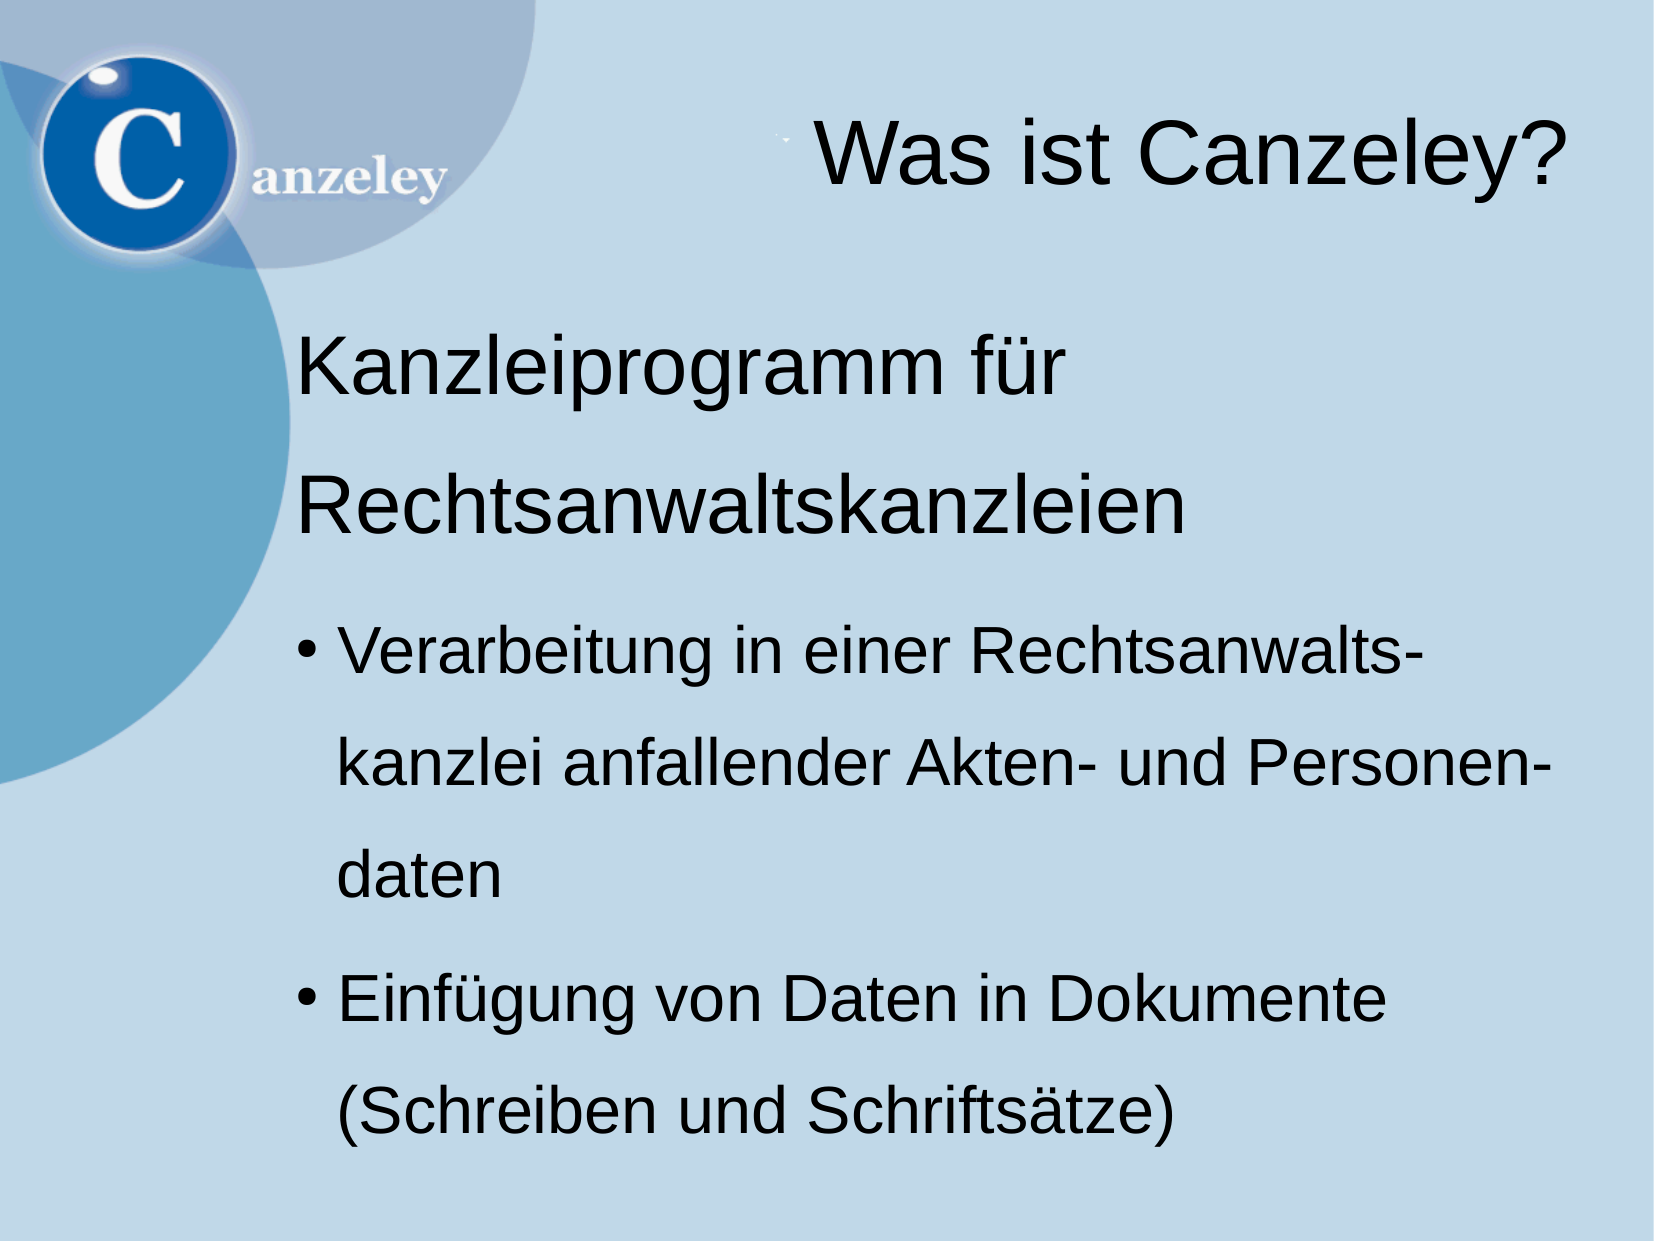

# Was ist Canzeley?
Kanzleiprogramm für Rechtsanwaltskanzleien
 Verarbeitung in einer Rechtsanwalts-kanzlei anfallender Akten- und Personen-daten
 Einfügung von Daten in Dokumente (Schreiben und Schriftsätze)